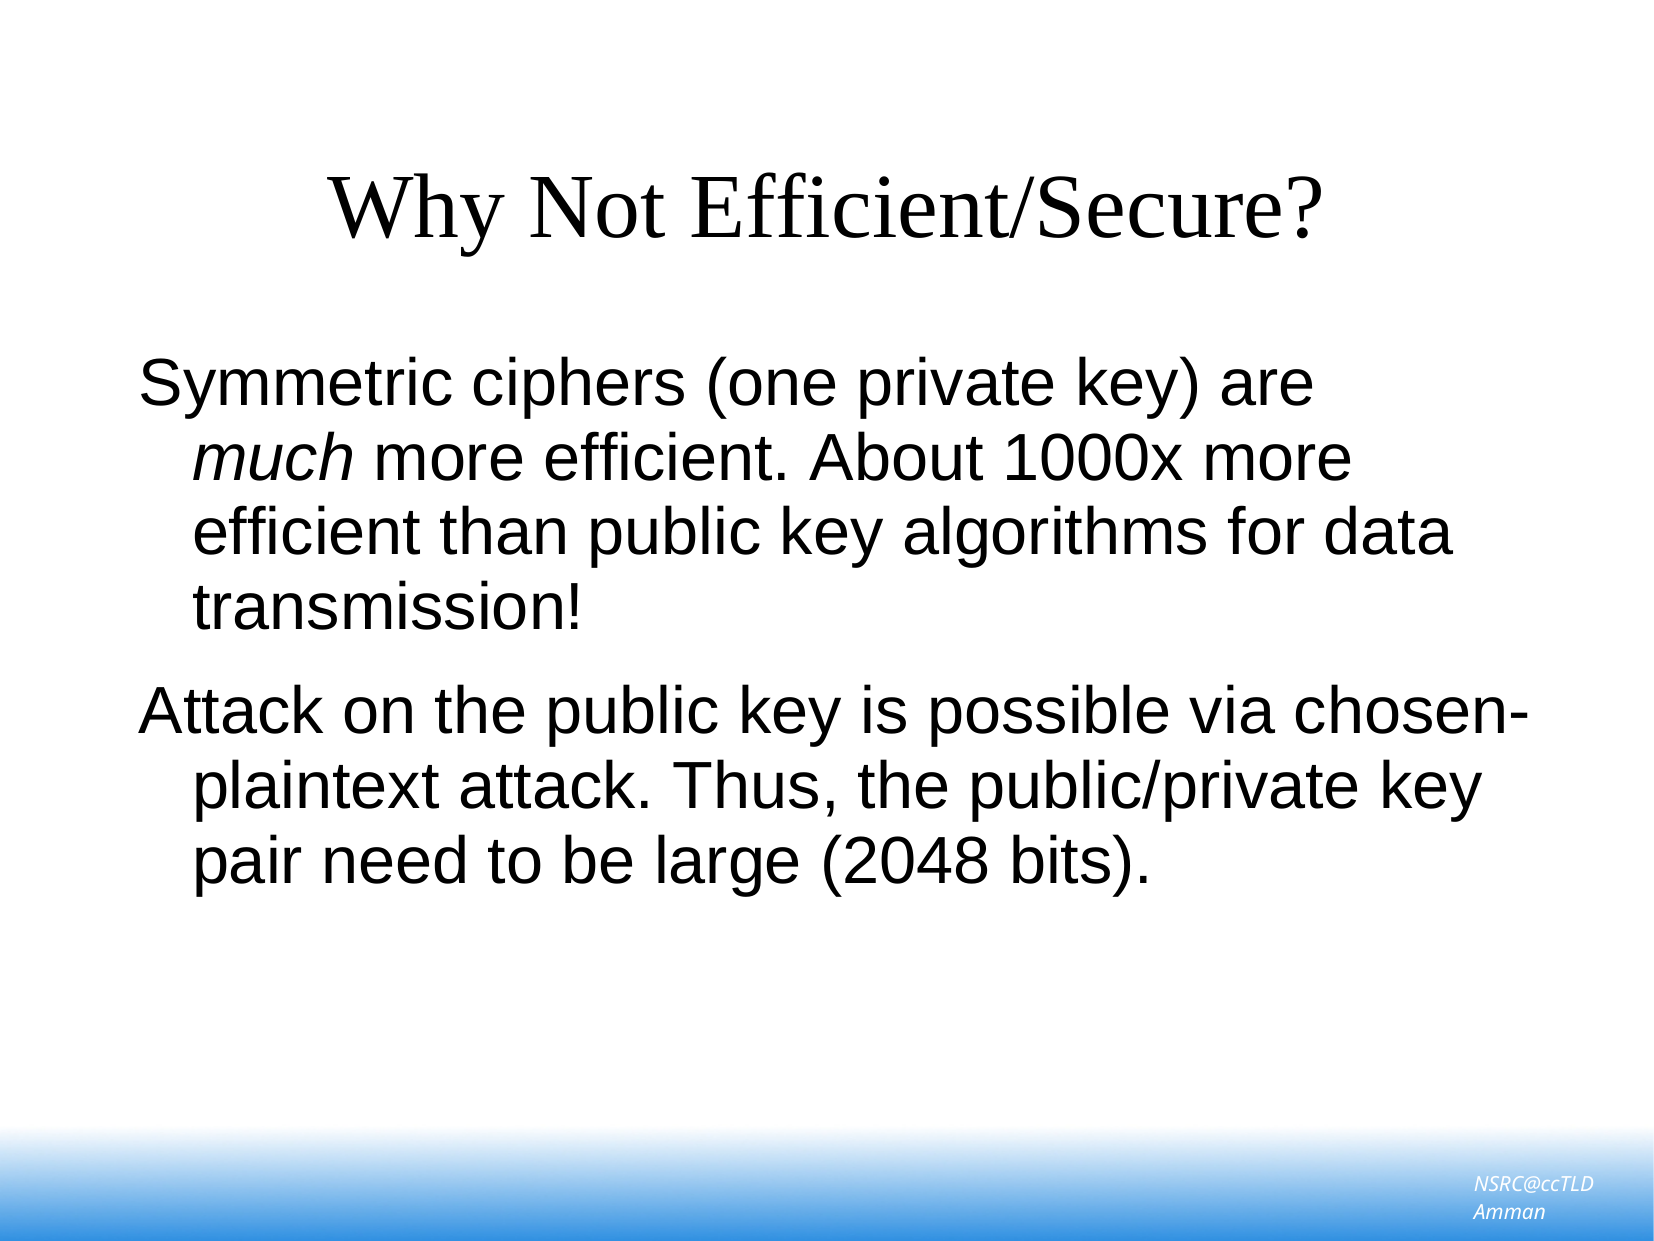

# Why Not Efficient/Secure?
Symmetric ciphers (one private key) are much more efficient. About 1000x more efficient than public key algorithms for data transmission!
Attack on the public key is possible via chosen-plaintext attack. Thus, the public/private key pair need to be large (2048 bits).